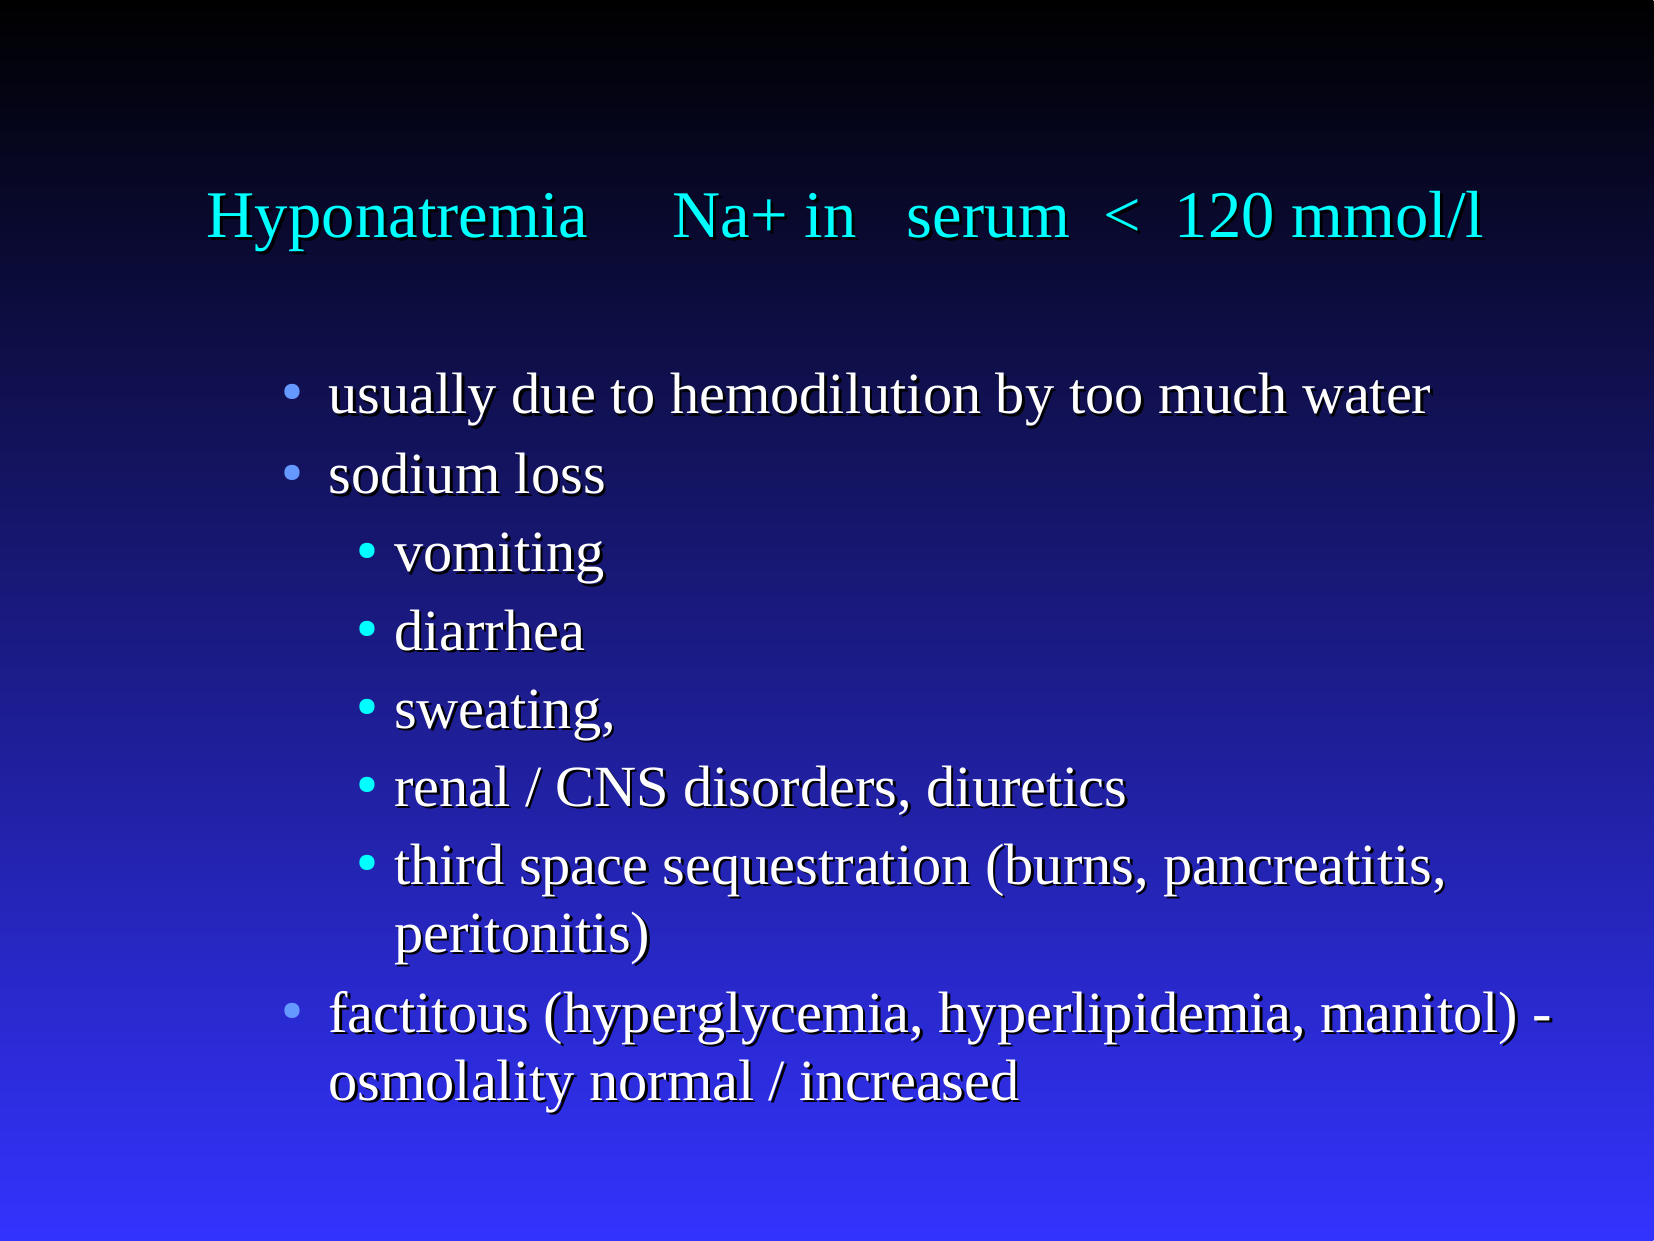

# Hyponatremia Na+ in serum < 120 mmol/l
usually due to hemodilution by too much water
sodium loss
vomiting
diarrhea
sweating,
renal / CNS disorders, diuretics
third space sequestration (burns, pancreatitis, peritonitis)
factitous (hyperglycemia, hyperlipidemia, manitol) - osmolality normal / increased